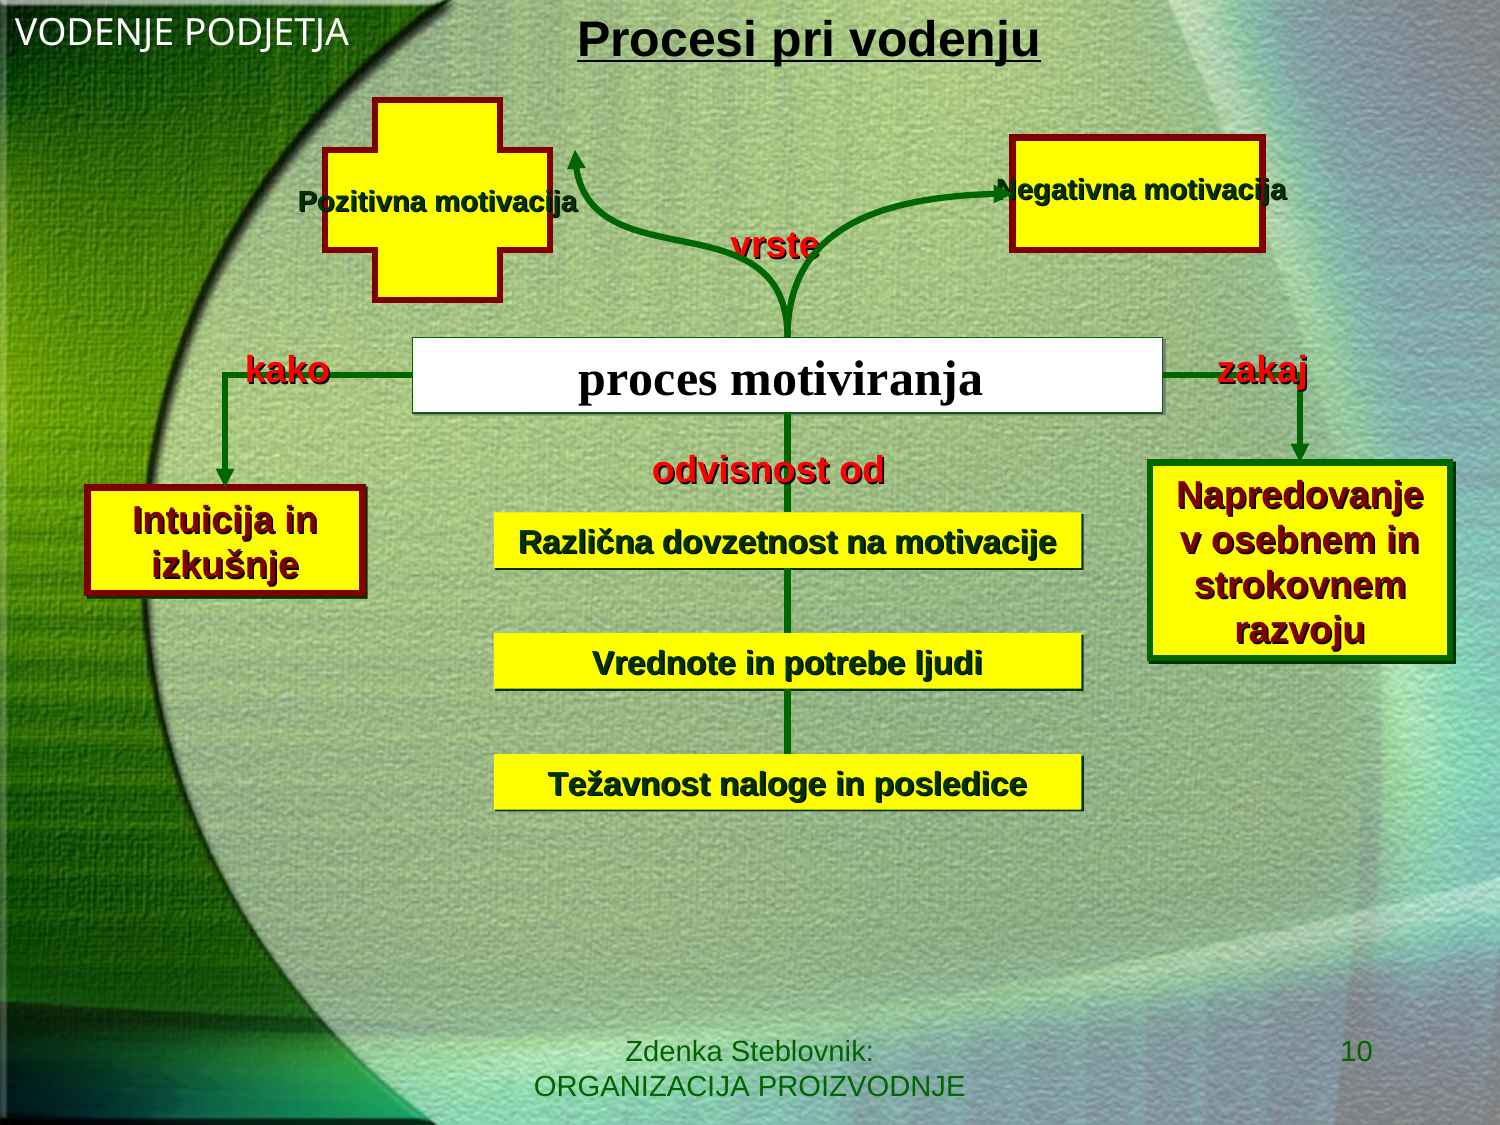

VODENJE PODJETJA
Procesi pri vodenju
Pozitivna motivacija
Negativna motivacija
vrste
kako
proces motiviranja
zakaj
odvisnost od
Napredovanje v osebnem in strokovnem razvoju
Intuicija in izkušnje
Različna dovzetnost na motivacije
Vrednote in potrebe ljudi
Težavnost naloge in posledice
Zdenka Steblovnik: ORGANIZACIJA PROIZVODNJE